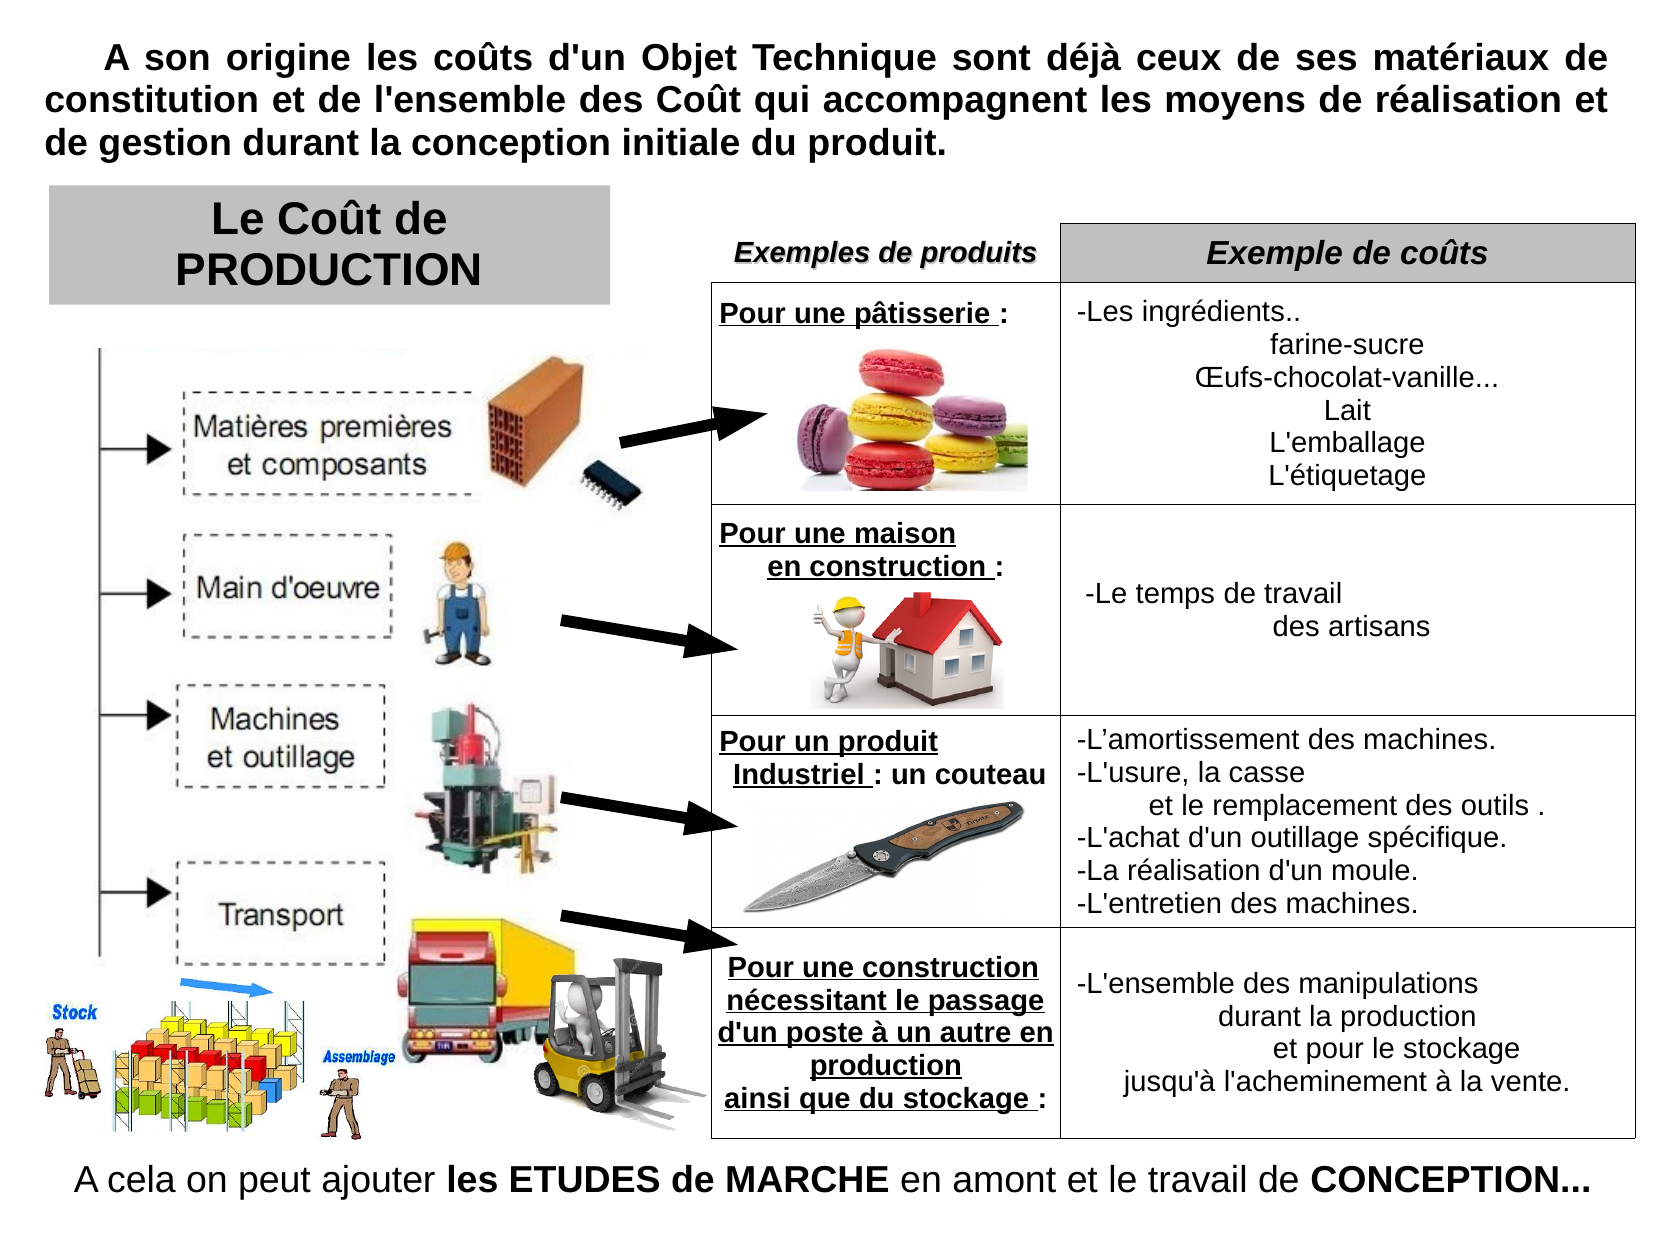

A son origine les coûts d'un Objet Technique sont déjà ceux de ses matériaux de constitution et de l'ensemble des Coût qui accompagnent les moyens de réalisation et de gestion durant la conception initiale du produit.
Le Coût de PRODUCTION
| Exemples de produits | Exemple de coûts |
| --- | --- |
| Pour une pâtisserie : | -Les ingrédients.. farine-sucre Œufs-chocolat-vanille... Lait L'emballage L'étiquetage |
| Pour une maison en construction : | -Le temps de travail des artisans |
| Pour un produit Industriel : un couteau | -L’amortissement des machines. -L'usure, la casse et le remplacement des outils . -L'achat d'un outillage spécifique. -La réalisation d'un moule. -L'entretien des machines. |
| Pour une construction nécessitant le passage d'un poste à un autre en production ainsi que du stockage : | -L'ensemble des manipulations durant la production et pour le stockage jusqu'à l'acheminement à la vente. |
A cela on peut ajouter les ETUDES de MARCHE en amont et le travail de CONCEPTION...